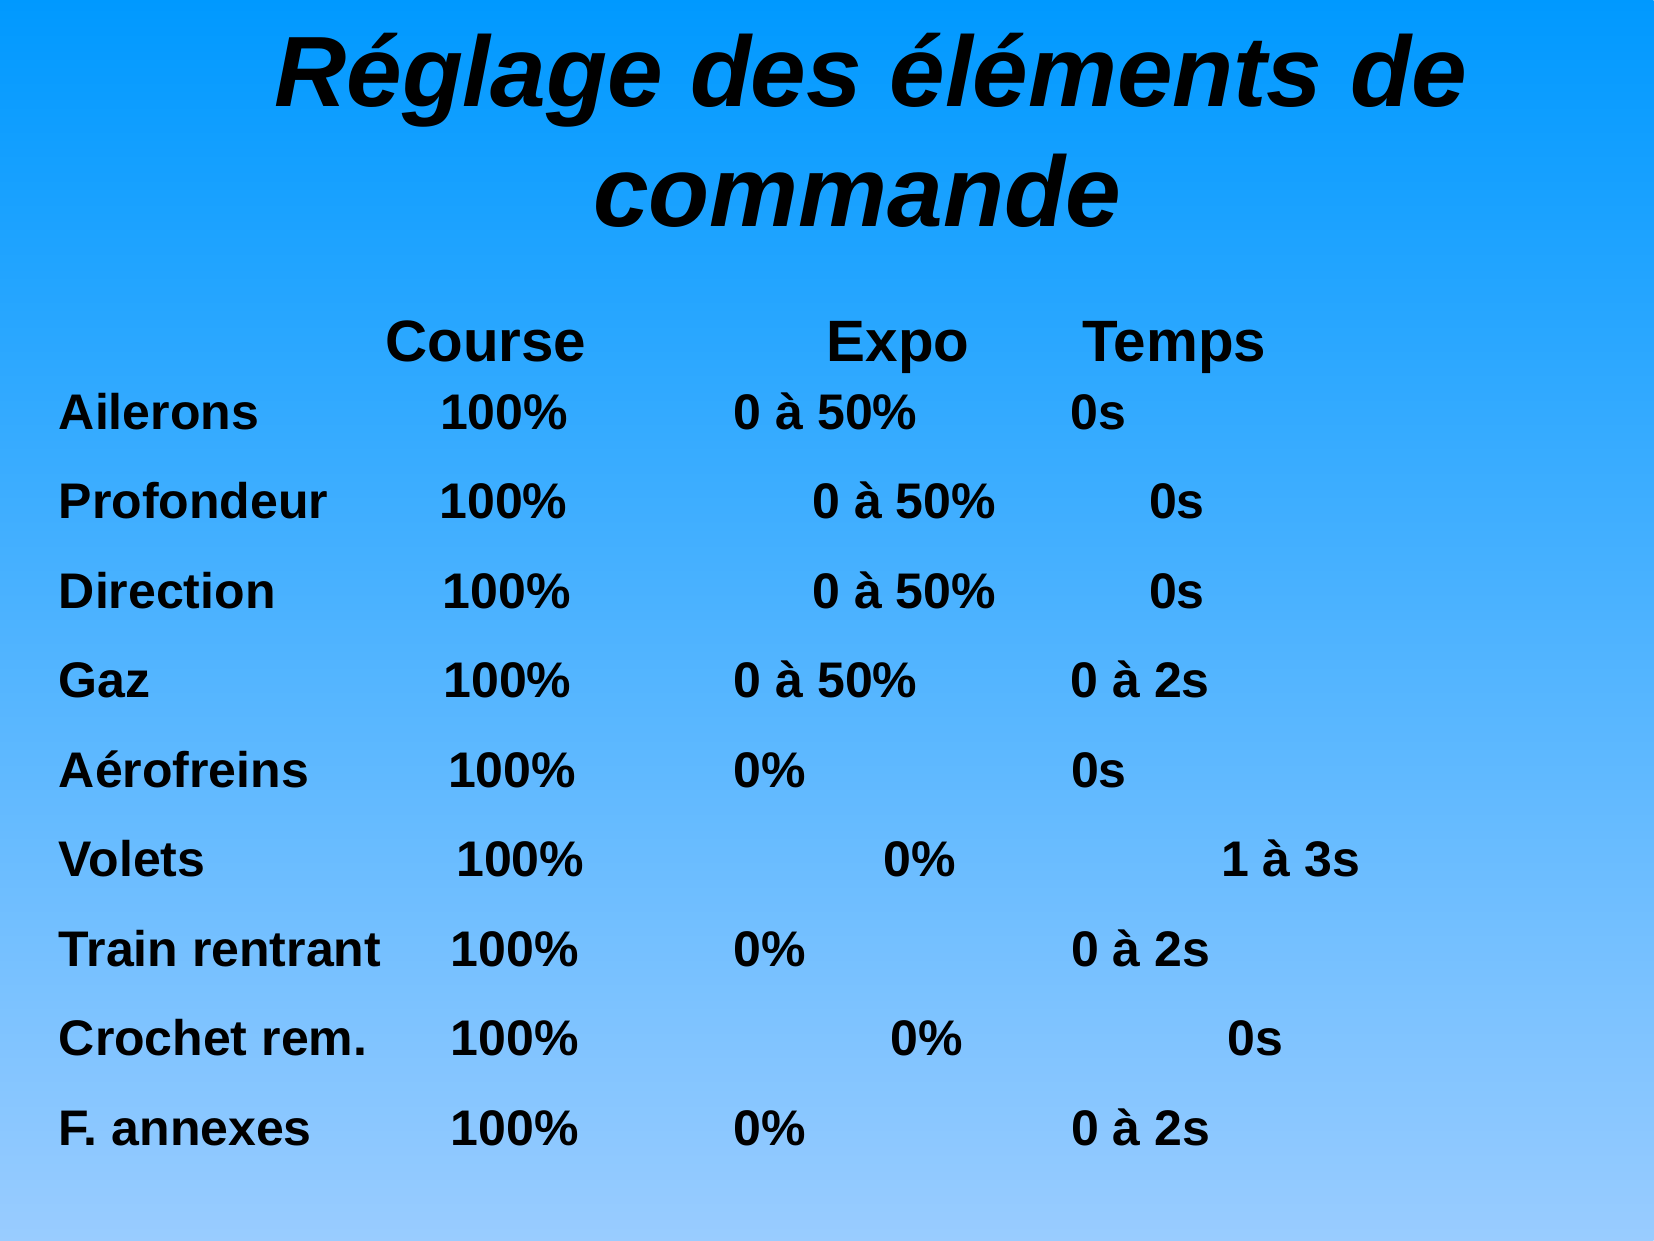

# Réglage des éléments de commande
 Course	 	Expo Temps
Ailerons 100%			0 à 50% 0s
Profondeur 100%		 0 à 50% 0s
Direction 100%		 0 à 50% 0s
Gaz 100%			0 à 50% 0 à 2s
Aérofreins 100%			0% 0s
Volets 100%	 	0% 1 à 3s
Train rentrant 100%			0% 0 à 2s
Crochet rem. 100%	 0% 0s
F. annexes 100%			0% 0 à 2s